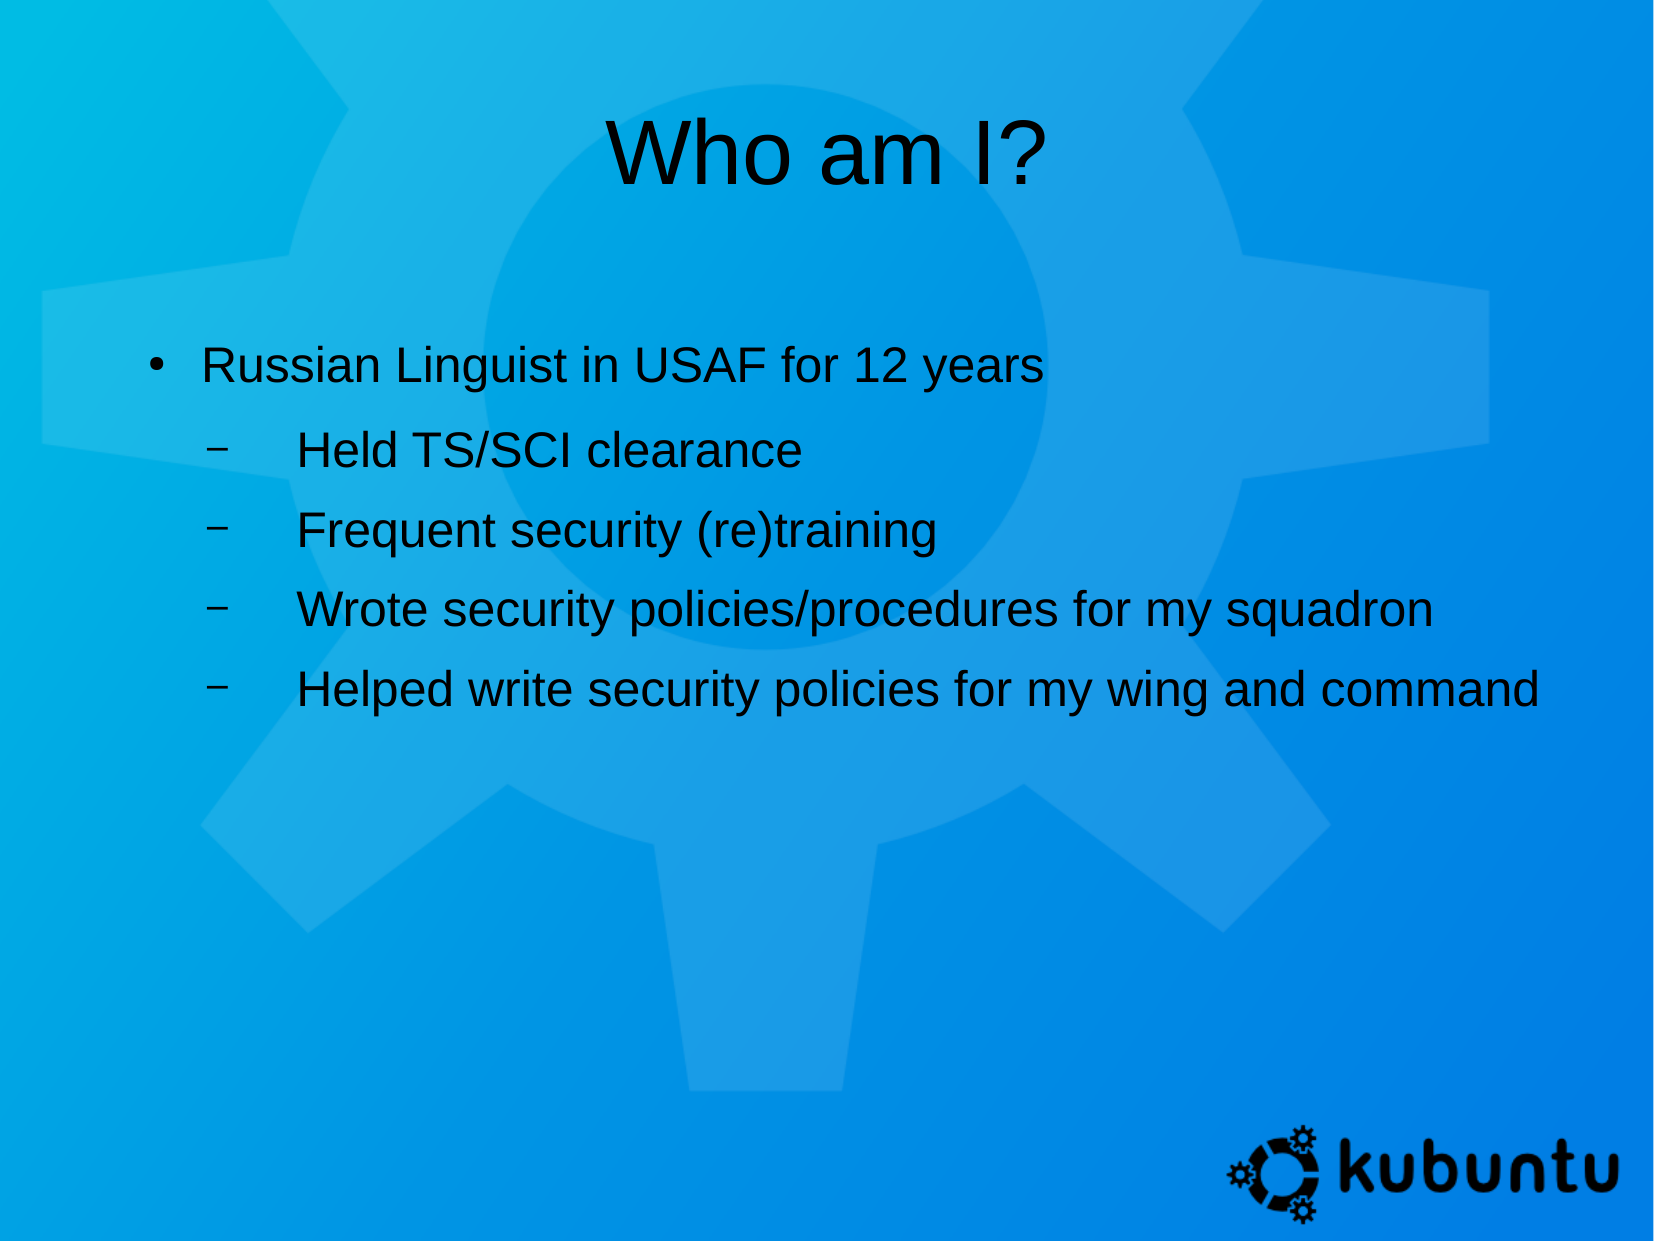

# Who am I?
Russian Linguist in USAF for 12 years
 Held TS/SCI clearance
 Frequent security (re)training
 Wrote security policies/procedures for my squadron
 Helped write security policies for my wing and command